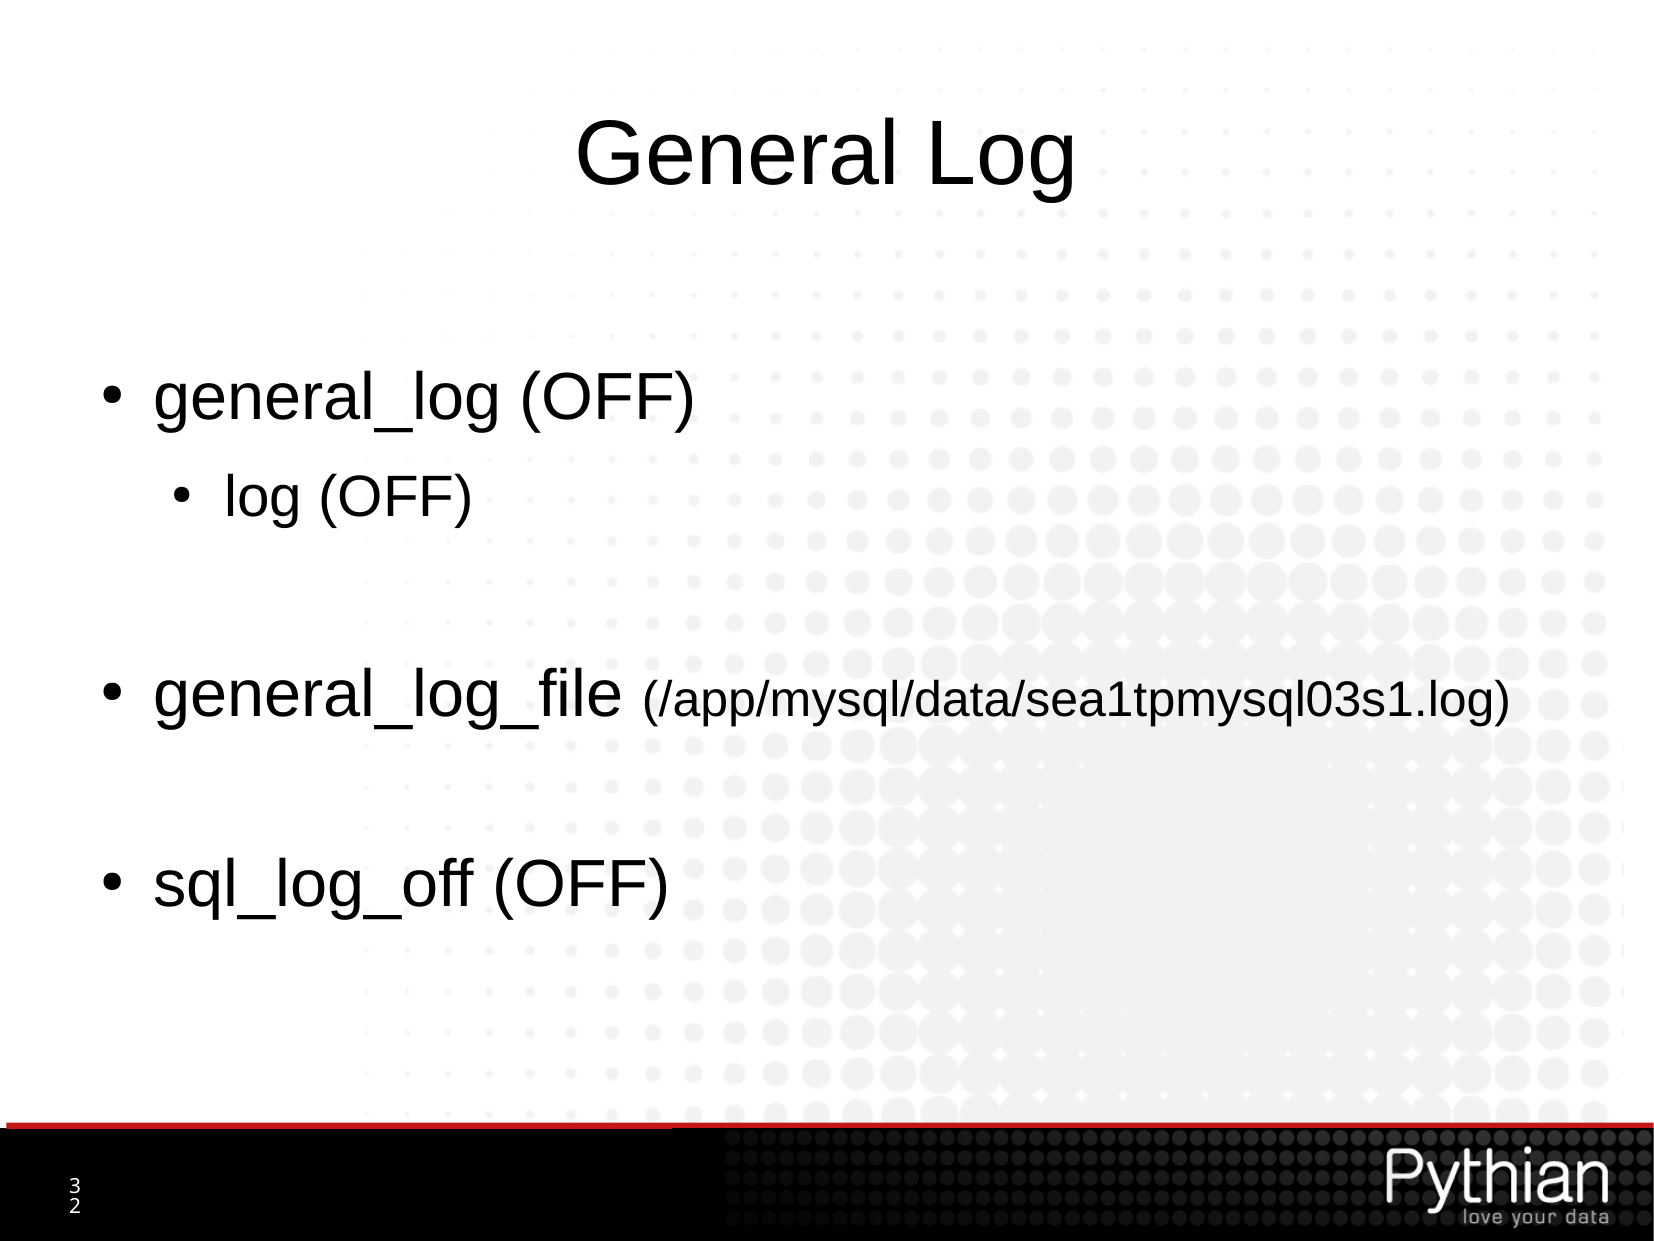

# General Log
general_log (OFF)
log (OFF)
general_log_file (/app/mysql/data/sea1tpmysql03s1.log)
sql_log_off (OFF)